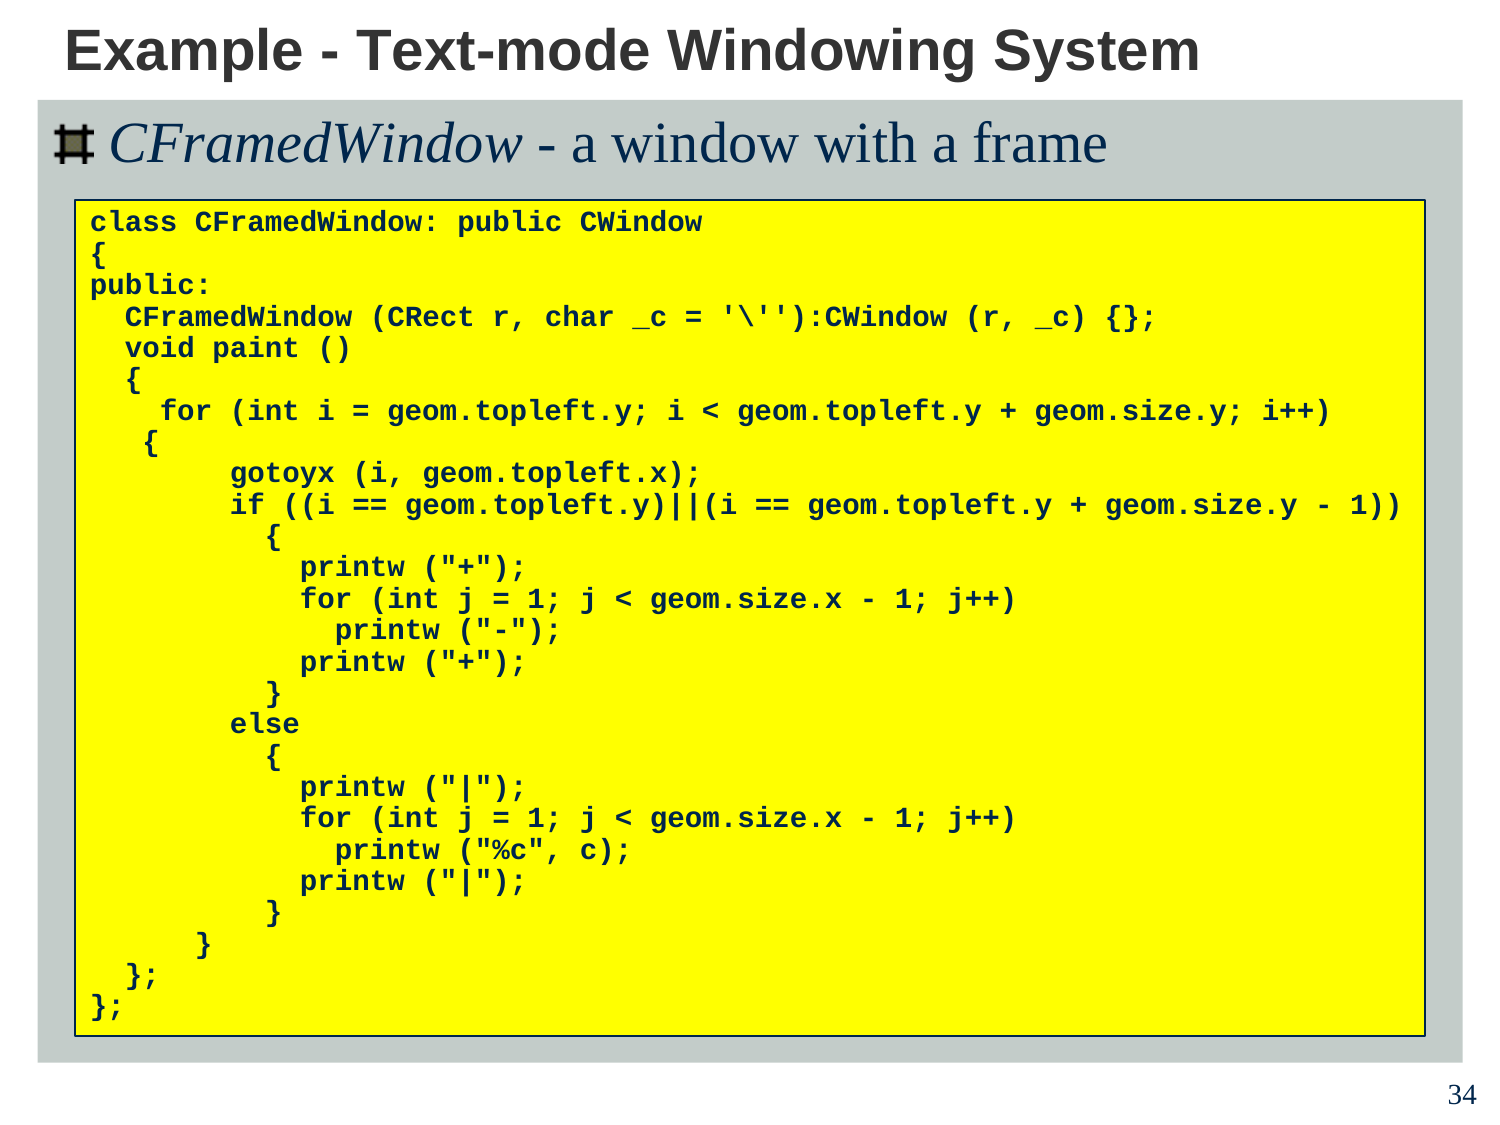

# Example - Text-mode Windowing System
CFramedWindow - a window with a frame
class CFramedWindow: public CWindow
{
public:
 CFramedWindow (CRect r, char _c = '\''):CWindow (r, _c) {};
 void paint ()
 {
 for (int i = geom.topleft.y; i < geom.topleft.y + geom.size.y; i++)
 {
 gotoyx (i, geom.topleft.x);
 if ((i == geom.topleft.y)||(i == geom.topleft.y + geom.size.y - 1))
 {
 printw ("+");
 for (int j = 1; j < geom.size.x - 1; j++)
 printw ("-");
 printw ("+");
 }
 else
 {
 printw ("|");
 for (int j = 1; j < geom.size.x - 1; j++)
 printw ("%c", c);
 printw ("|");
 }
 }
 };
};